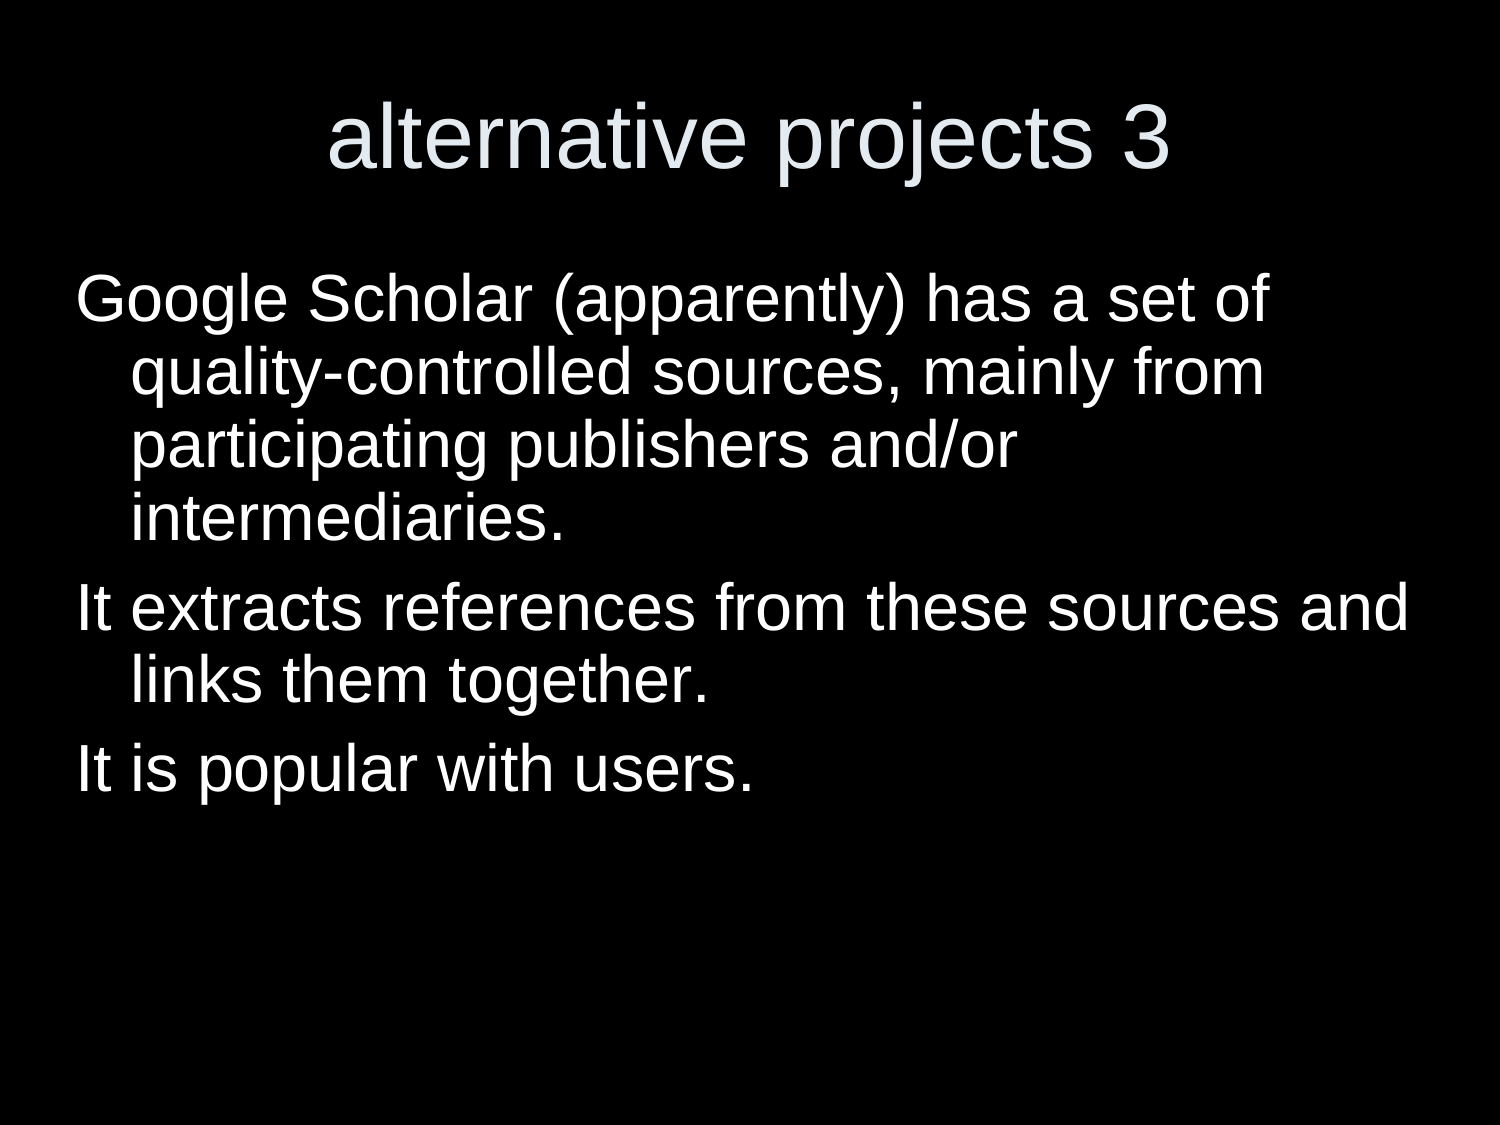

# alternative projects 3
Google Scholar (apparently) has a set of quality-controlled sources, mainly from participating publishers and/or intermediaries.
It extracts references from these sources and links them together.
It is popular with users.